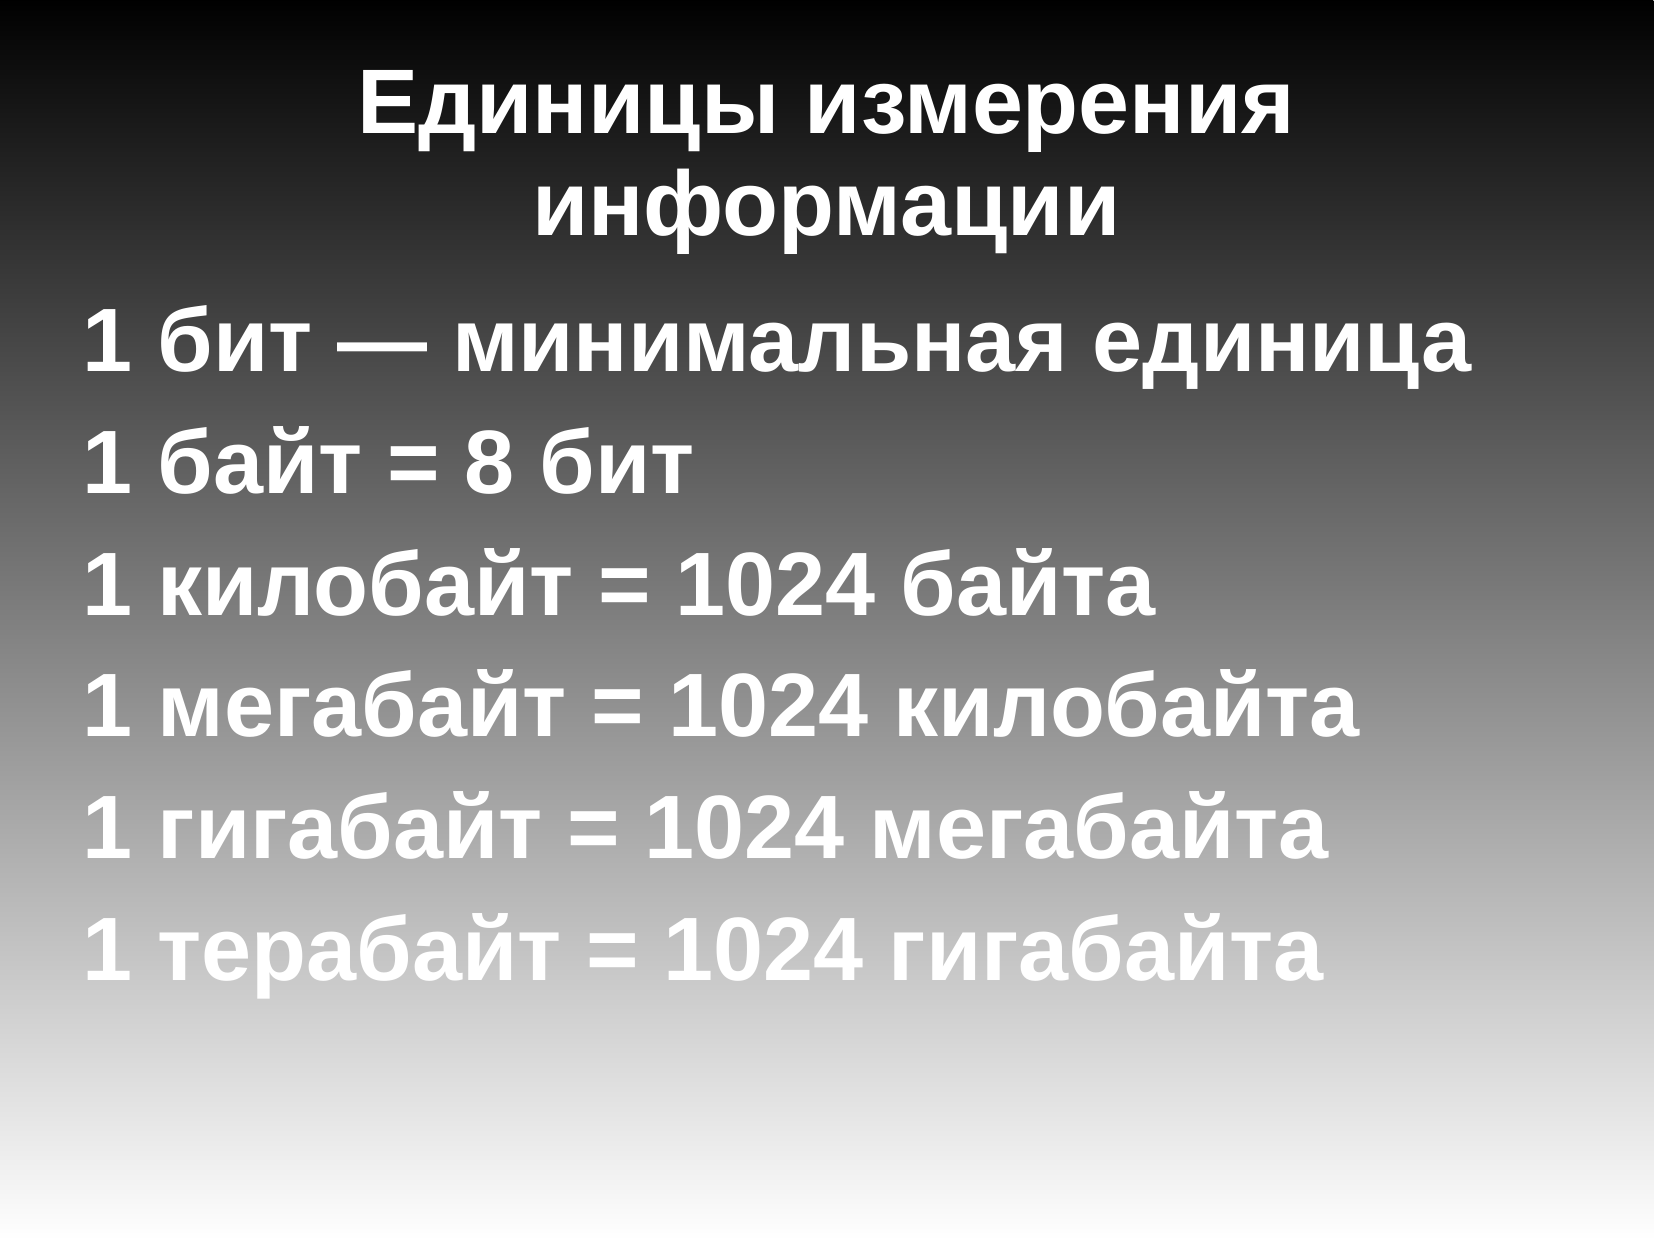

# Единицы измерения информации
1 бит — минимальная единица
1 байт = 8 бит
1 килобайт = 1024 байта
1 мегабайт = 1024 килобайта
1 гигабайт = 1024 мегабайта
1 терабайт = 1024 гигабайта